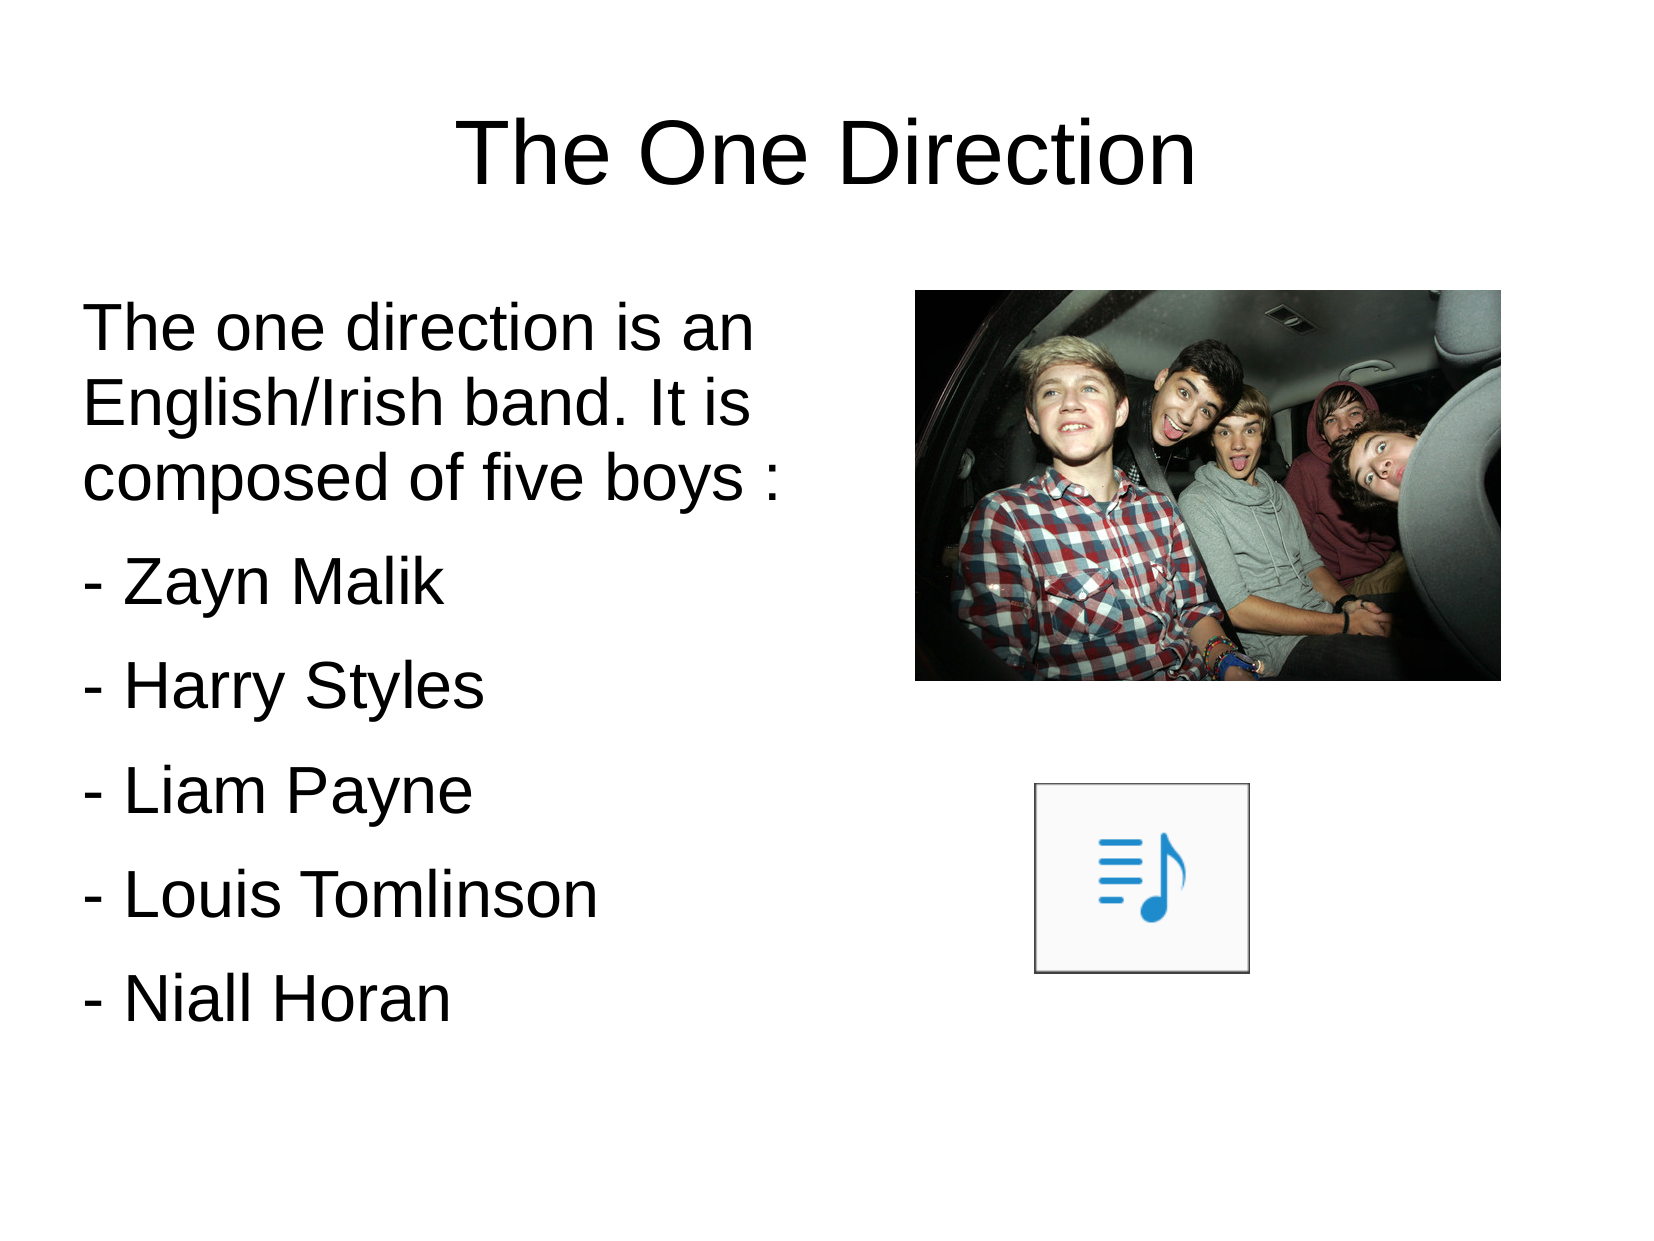

# The One Direction
The one direction is an English/Irish band. It is composed of five boys :
- Zayn Malik
- Harry Styles
- Liam Payne
- Louis Tomlinson
- Niall Horan